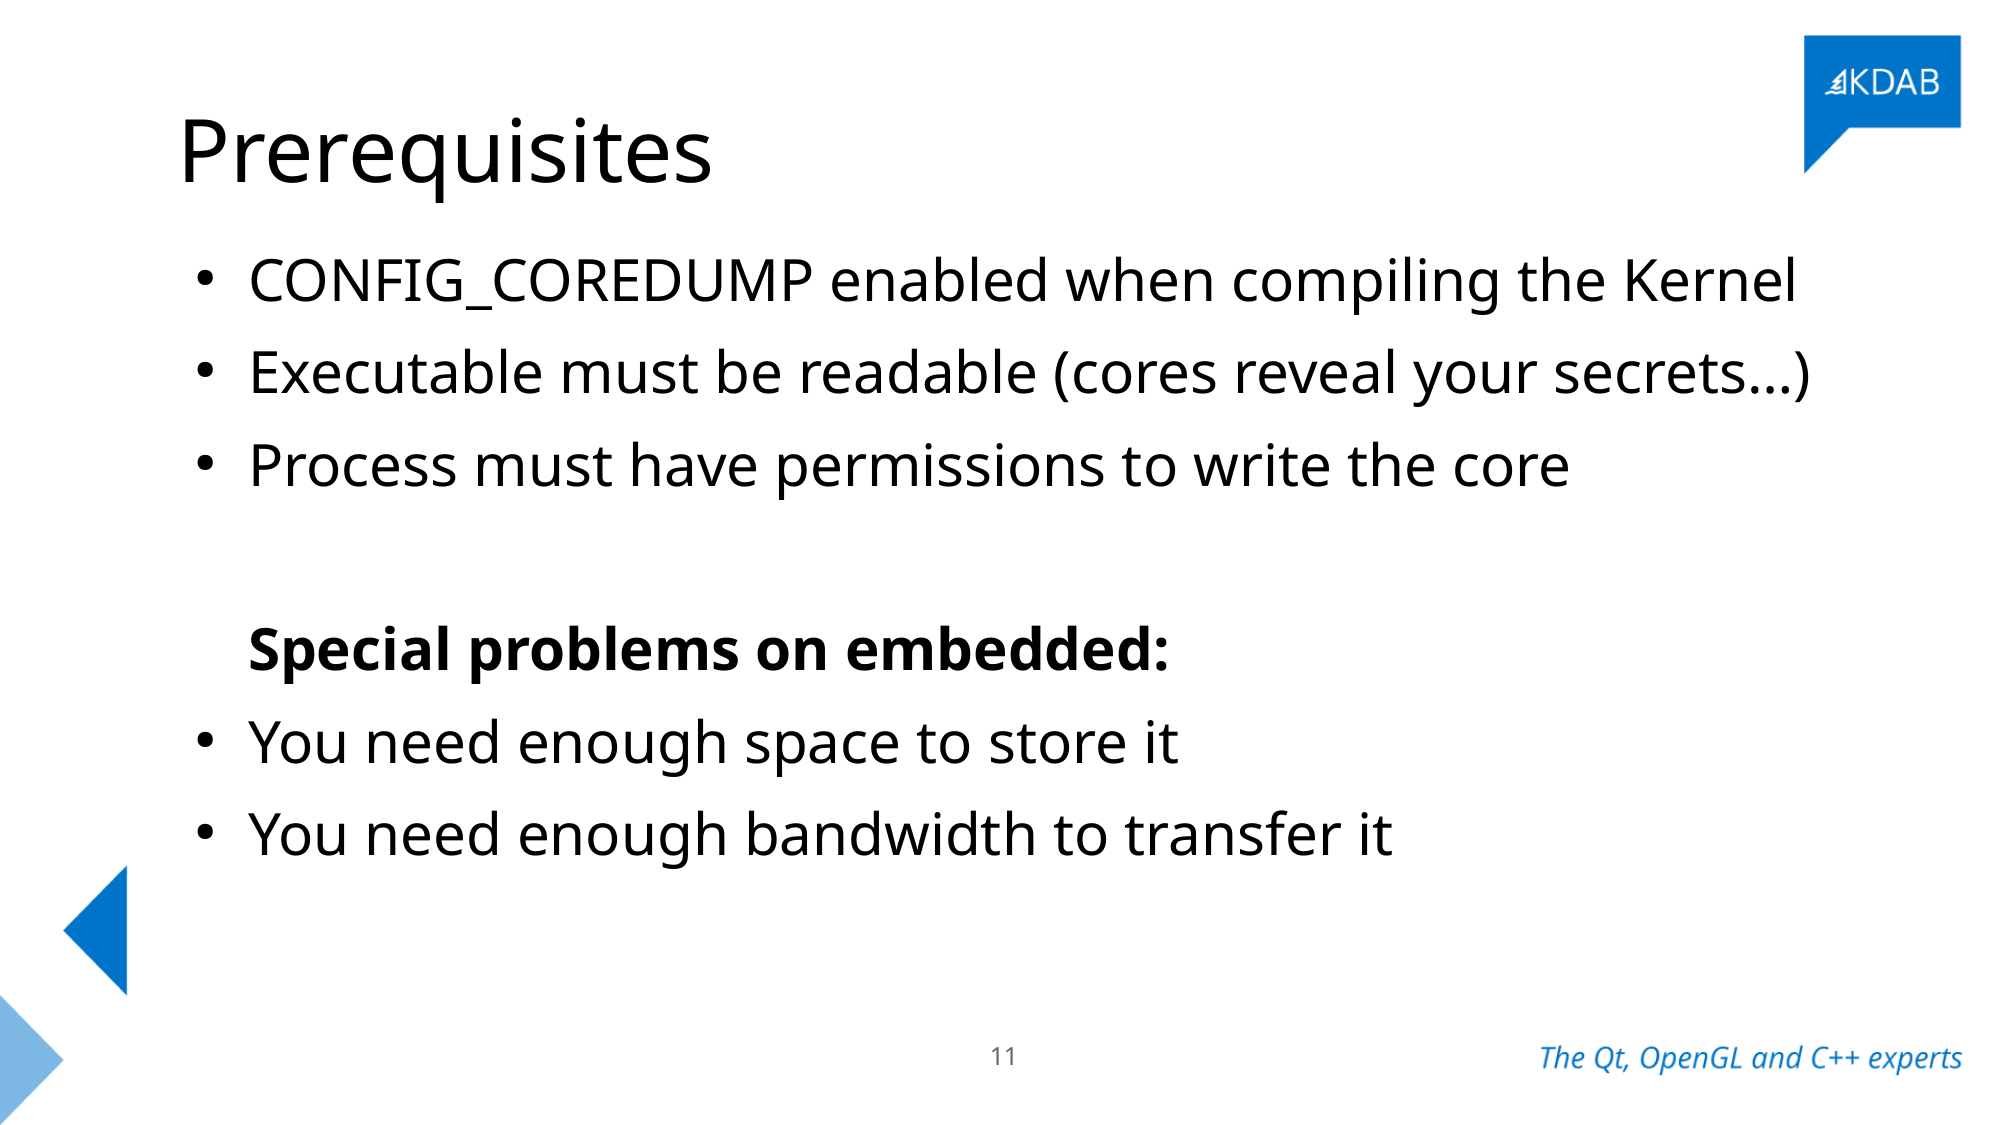

# Prerequisites
CONFIG_COREDUMP enabled when compiling the Kernel
Executable must be readable (cores reveal your secrets…)
Process must have permissions to write the core
Special problems on embedded:
You need enough space to store it
You need enough bandwidth to transfer it